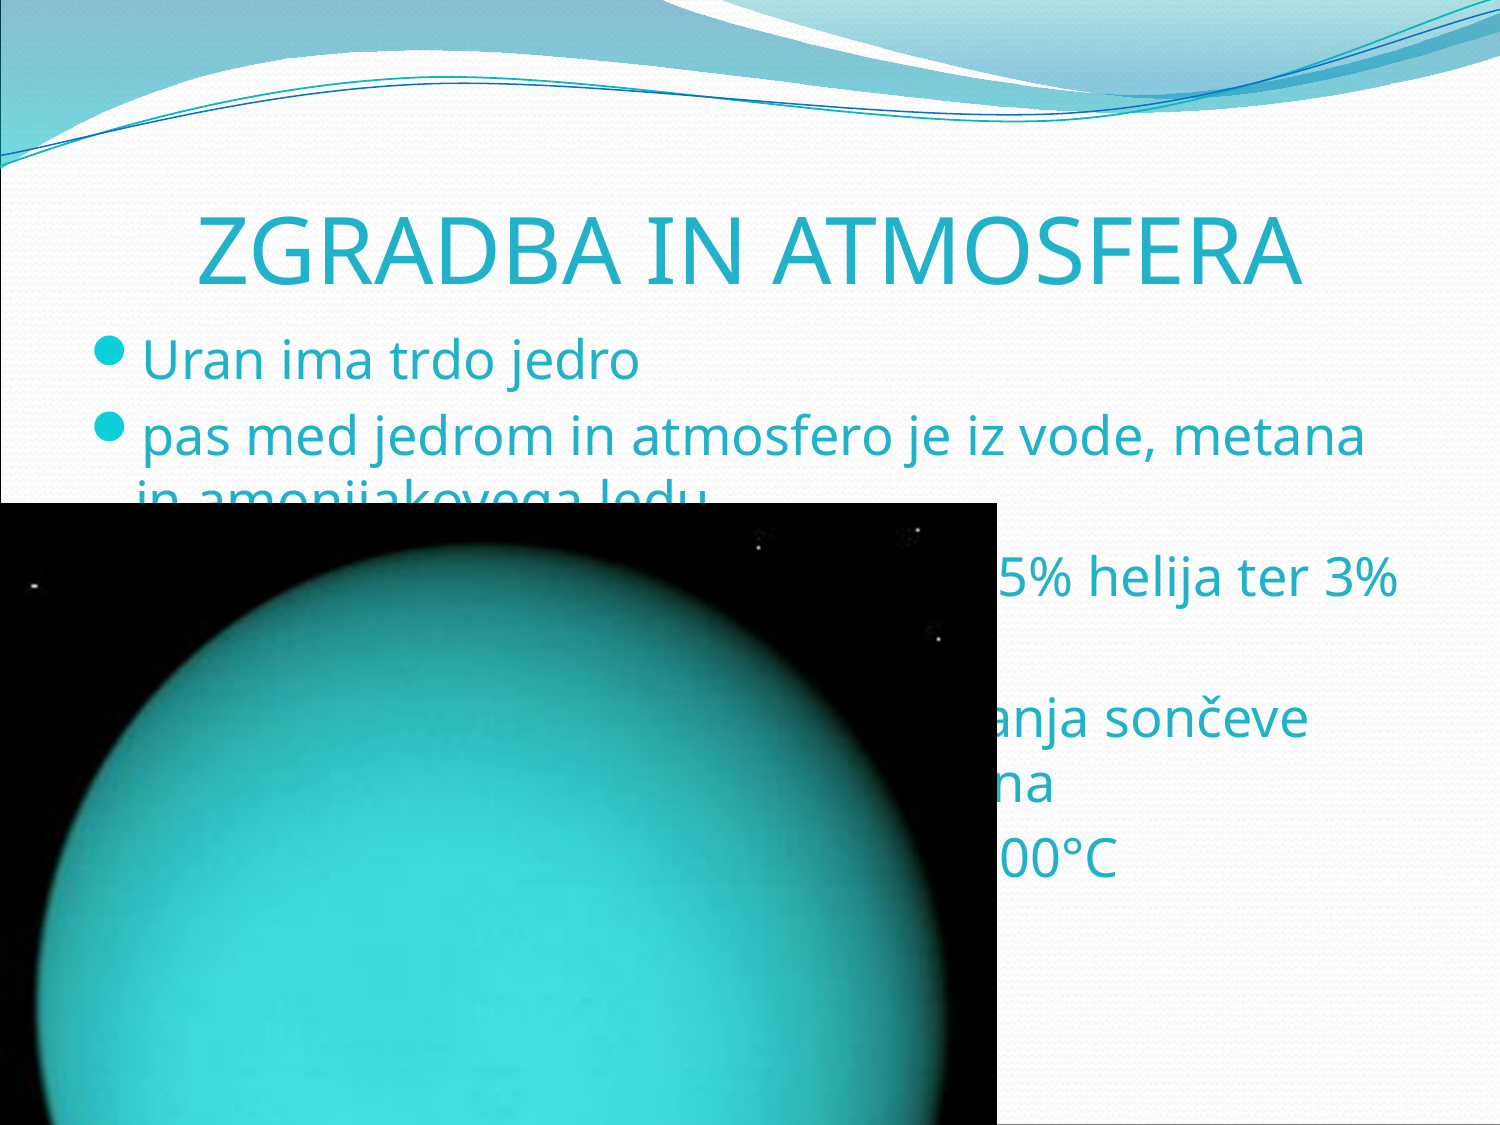

# ZGRADBA IN ATMOSFERA
Uran ima trdo jedro
pas med jedrom in atmosfero je iz vode, metana in amonijakovega ledu.
atmosfero sestavlja 82% vodika, 15% helija ter 3% metana
modro-zelene barve je zaradi vpijanja sončeve svetlobe na ledenih kristalih metana
temperatura na površju je okoli -200°C